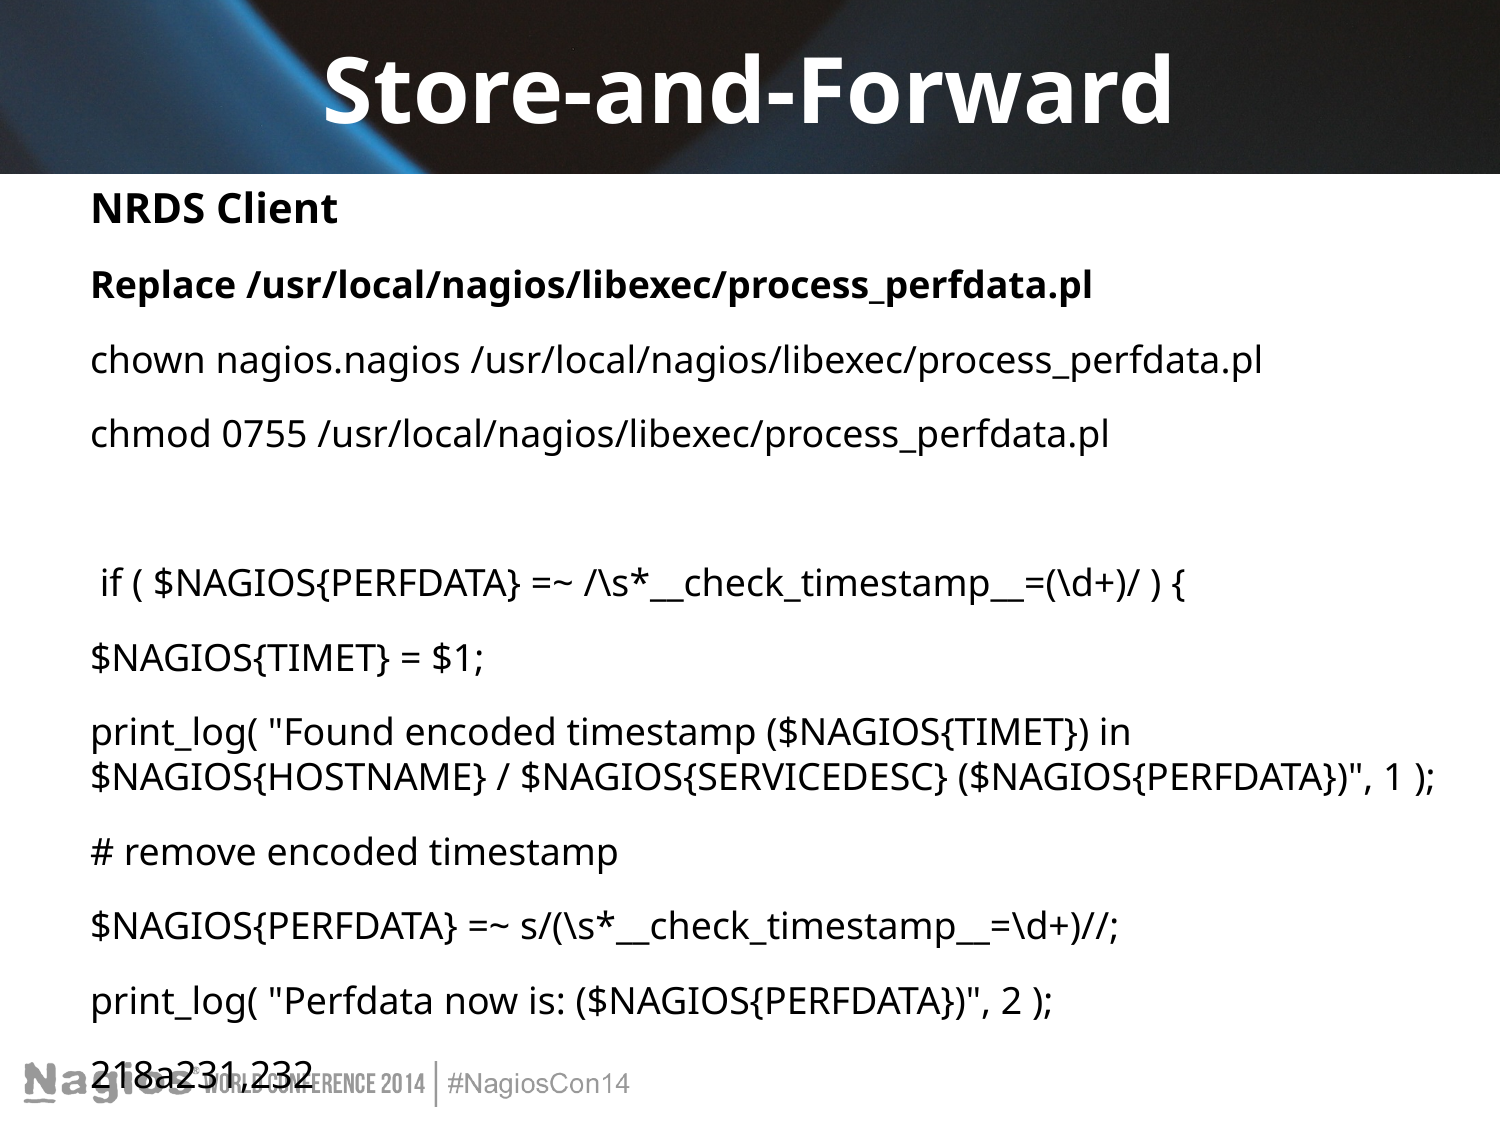

# Store-and-Forward
NRDS Client
Replace /usr/local/nagios/libexec/process_perfdata.pl
chown nagios.nagios /usr/local/nagios/libexec/process_perfdata.pl
chmod 0755 /usr/local/nagios/libexec/process_perfdata.pl
 if ( $NAGIOS{PERFDATA} =~ /\s*__check_timestamp__=(\d+)/ ) {
$NAGIOS{TIMET} = $1;
print_log( "Found encoded timestamp ($NAGIOS{TIMET}) in $NAGIOS{HOSTNAME} / $NAGIOS{SERVICEDESC} ($NAGIOS{PERFDATA})", 1 );
# remove encoded timestamp
$NAGIOS{PERFDATA} =~ s/(\s*__check_timestamp__=\d+)//;
print_log( "Perfdata now is: ($NAGIOS{PERFDATA})", 2 );
218a231,232
}
print_log( "Processing Line [$_]", 2 );